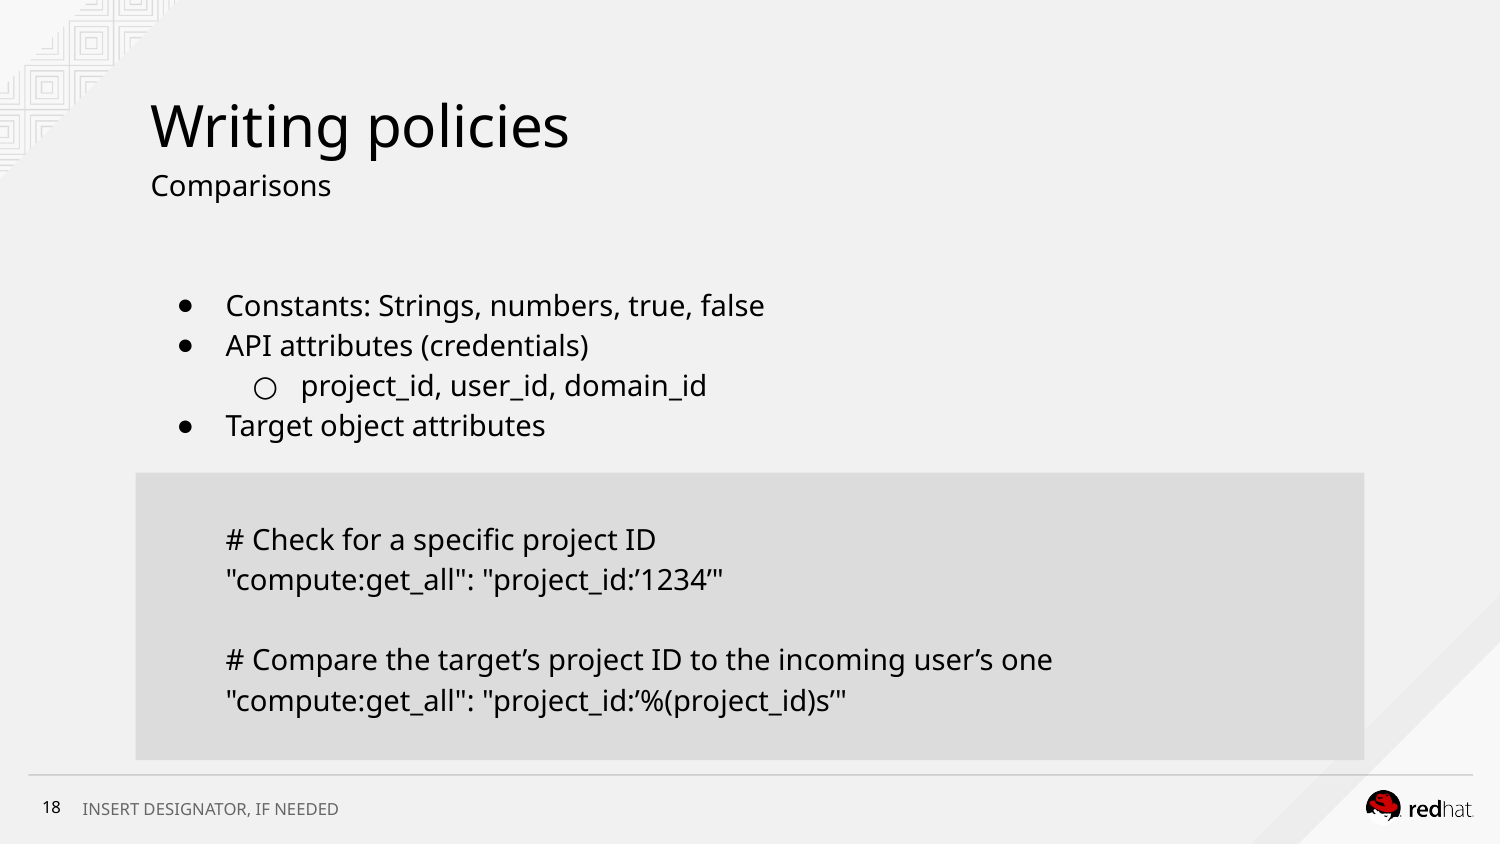

# Writing policies
Comparisons
Constants: Strings, numbers, true, false
API attributes (credentials)
project_id, user_id, domain_id
Target object attributes
# Check for a specific project ID
"compute:get_all": "project_id:’1234’"
# Compare the target’s project ID to the incoming user’s one
"compute:get_all": "project_id:’%(project_id)s’"